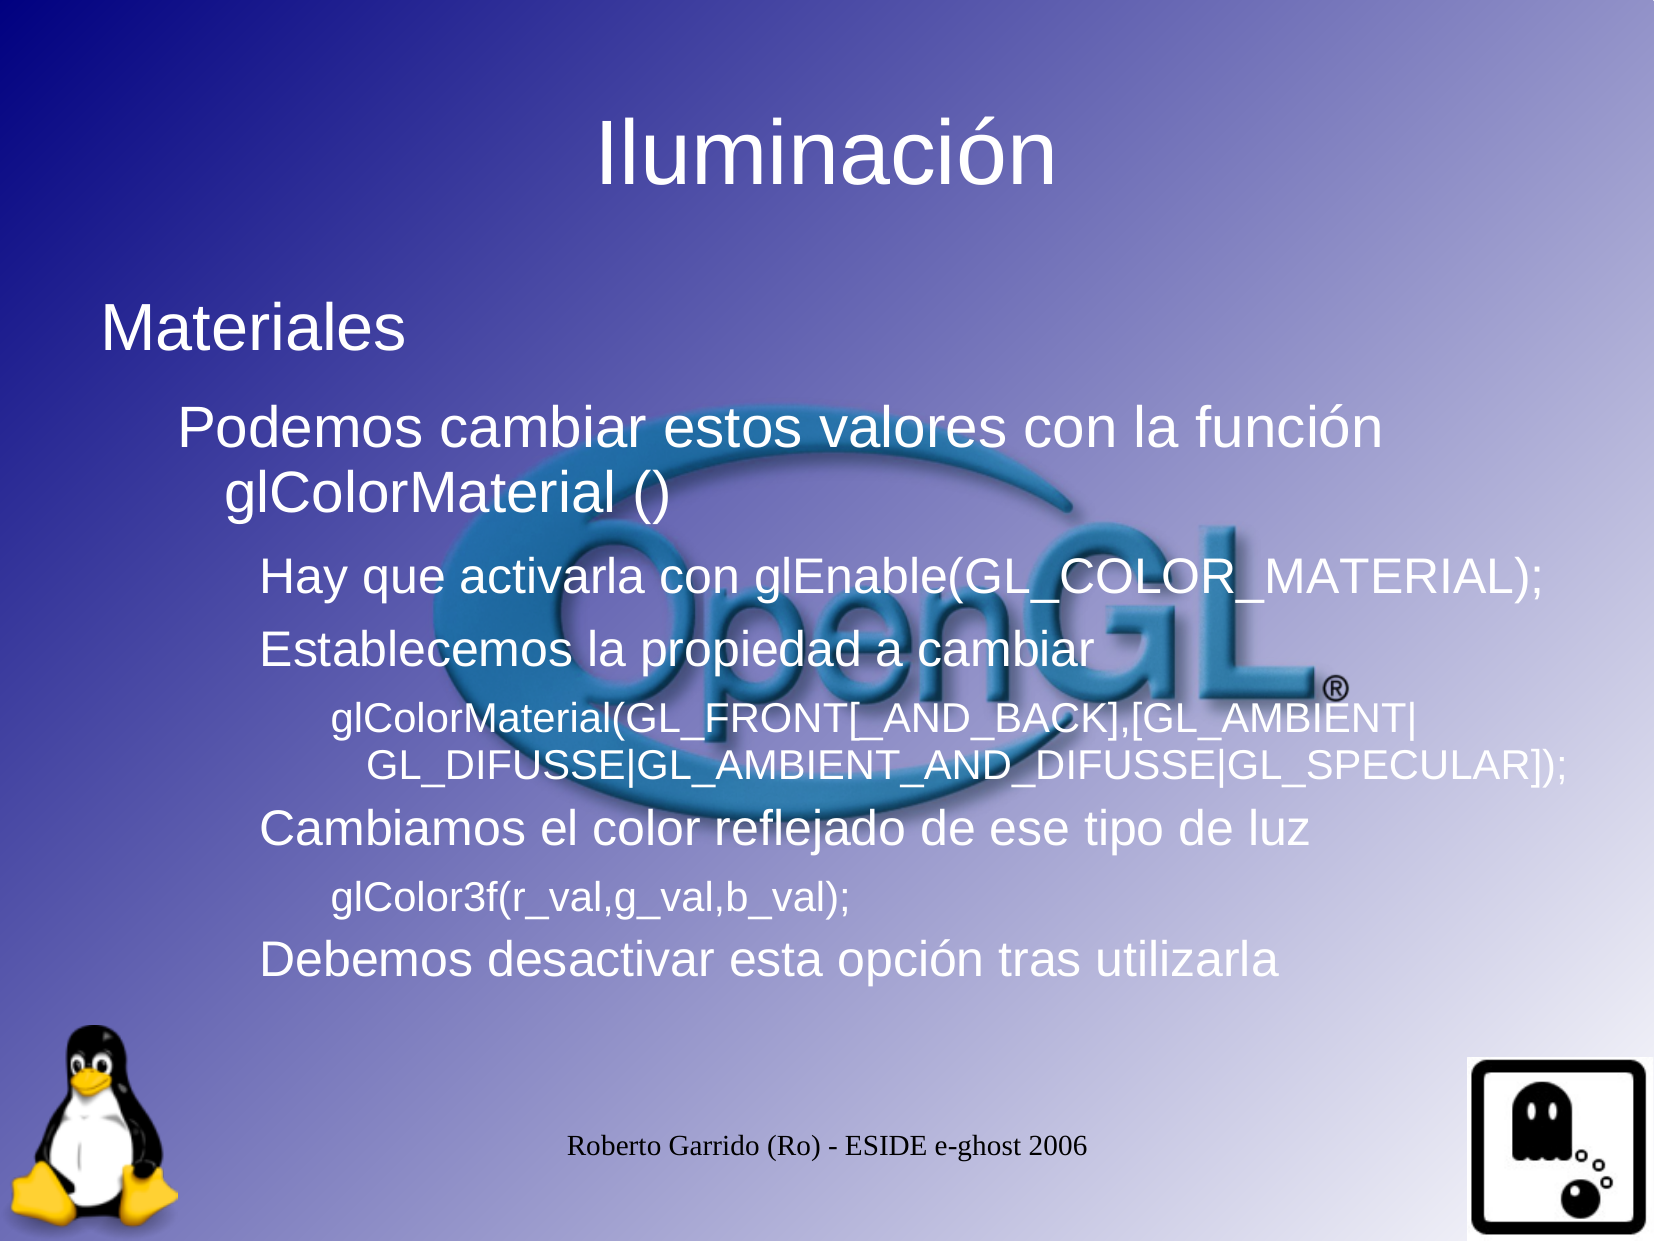

# Iluminación
Materiales
Podemos cambiar estos valores con la función glColorMaterial ()
Hay que activarla con glEnable(GL_COLOR_MATERIAL);
Establecemos la propiedad a cambiar
glColorMaterial(GL_FRONT[_AND_BACK],[GL_AMBIENT|GL_DIFUSSE|GL_AMBIENT_AND_DIFUSSE|GL_SPECULAR]);
Cambiamos el color reflejado de ese tipo de luz
glColor3f(r_val,g_val,b_val);
Debemos desactivar esta opción tras utilizarla
Roberto Garrido (Ro) - ESIDE e-ghost 2006